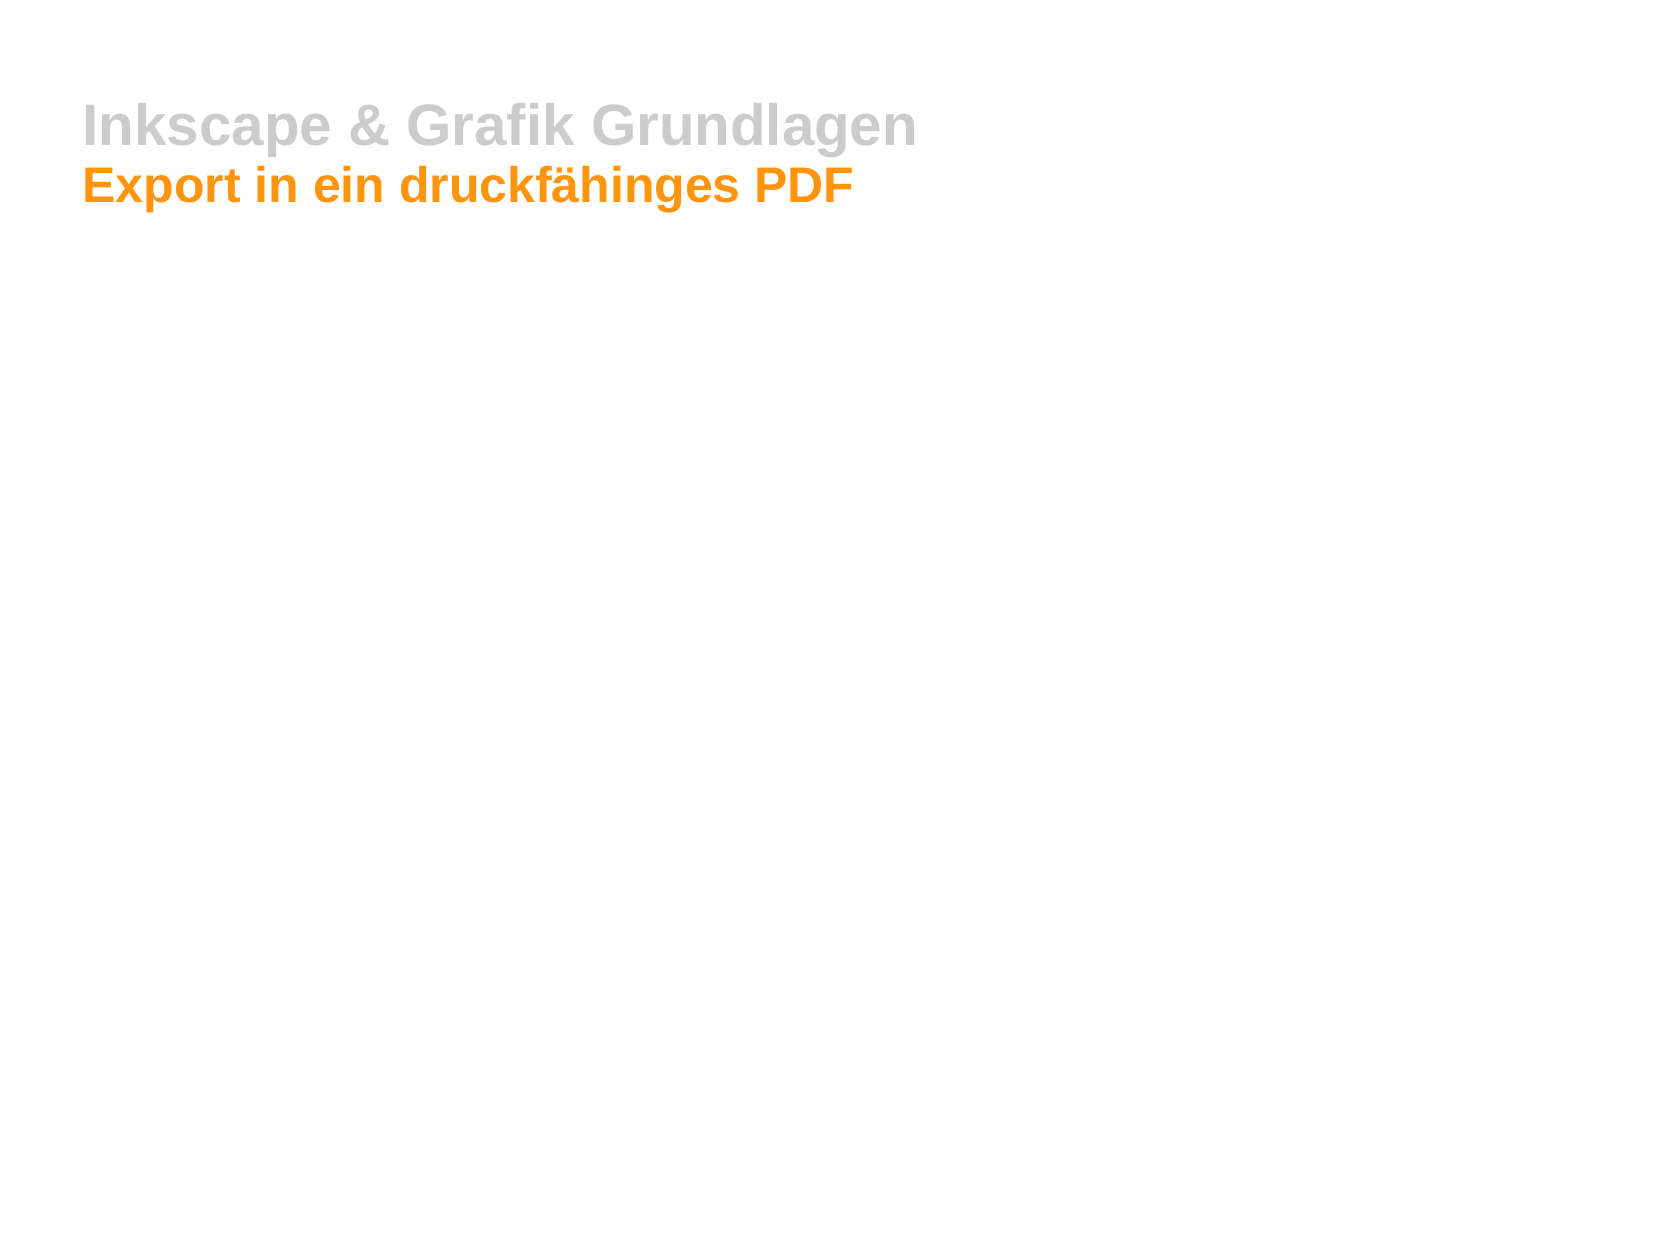

# Inkscape & Grafik Grundlagen Export in ein druckfähinges PDF